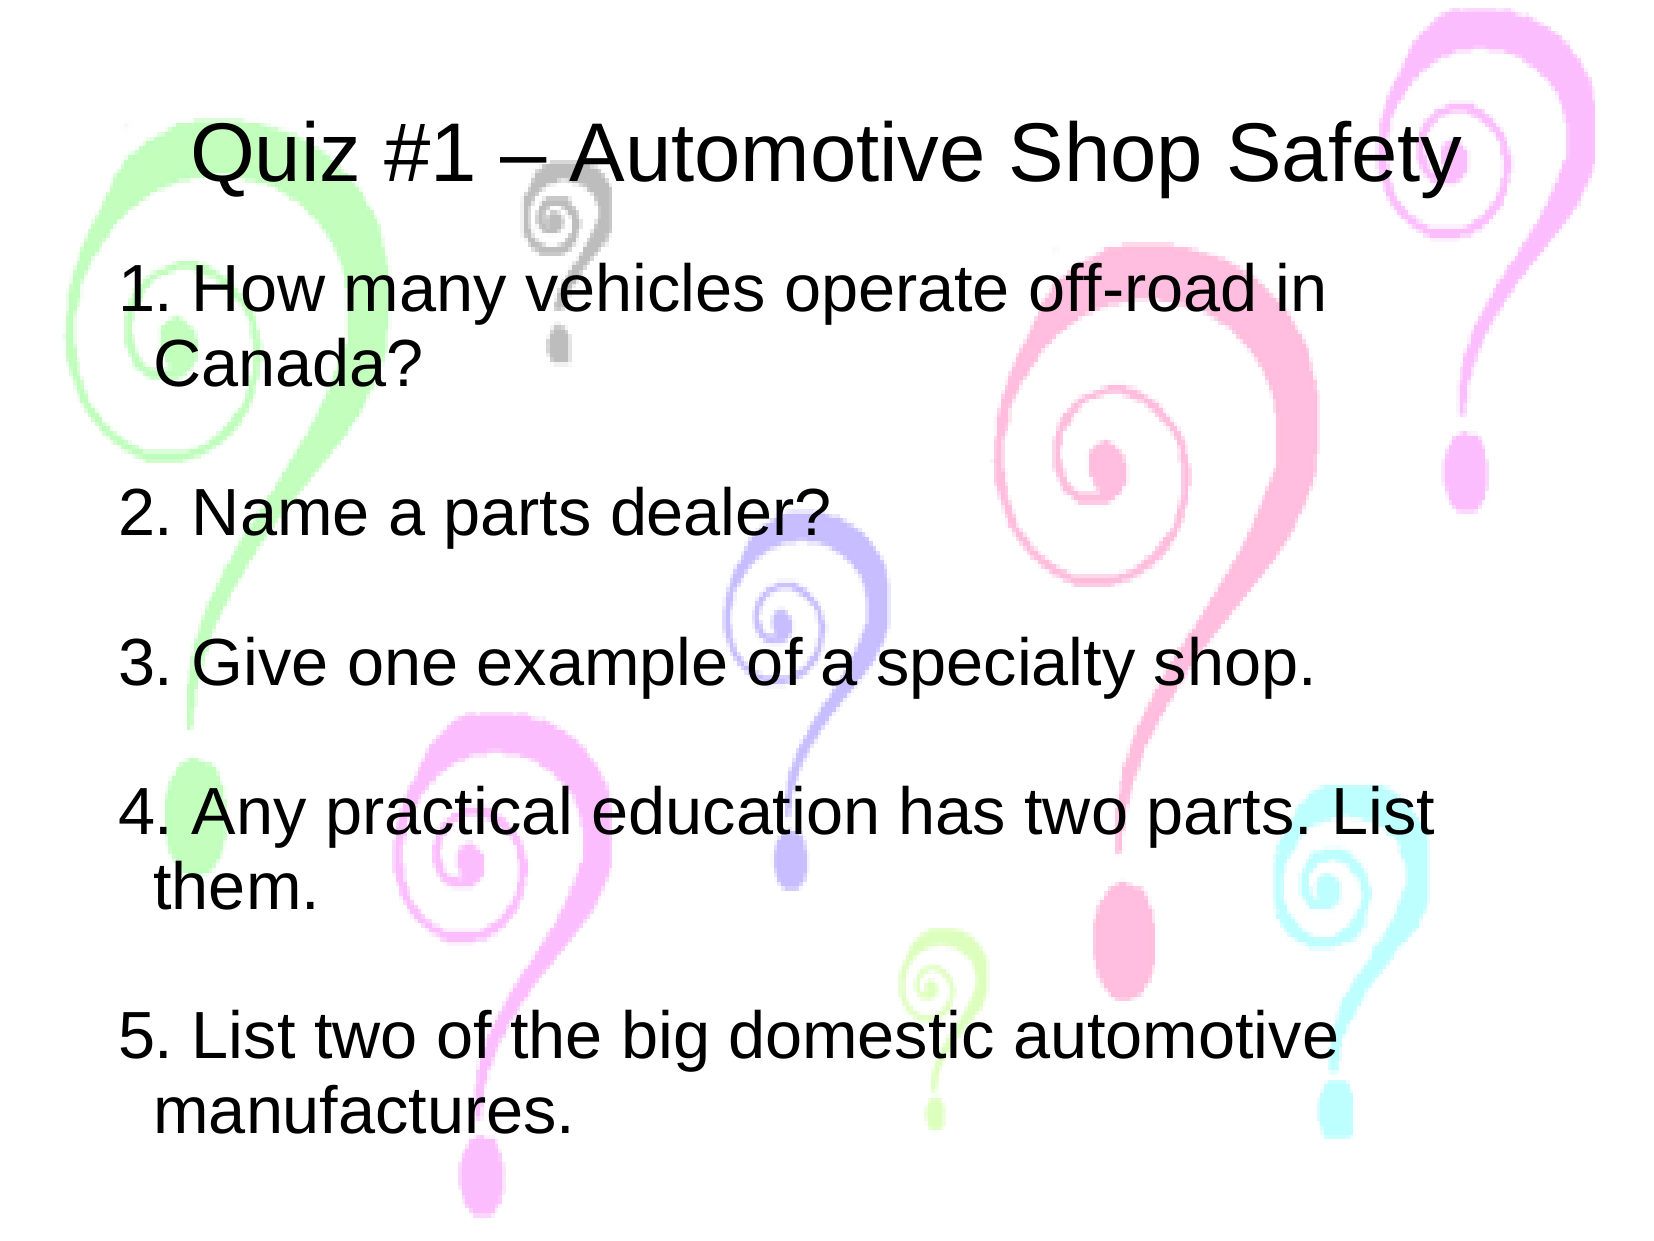

# Quiz #1 – Automotive Shop Safety
1. How many vehicles operate off-road in Canada?
2. Name a parts dealer?
3. Give one example of a specialty shop.
4. Any practical education has two parts. List them.
5. List two of the big domestic automotive manufactures.